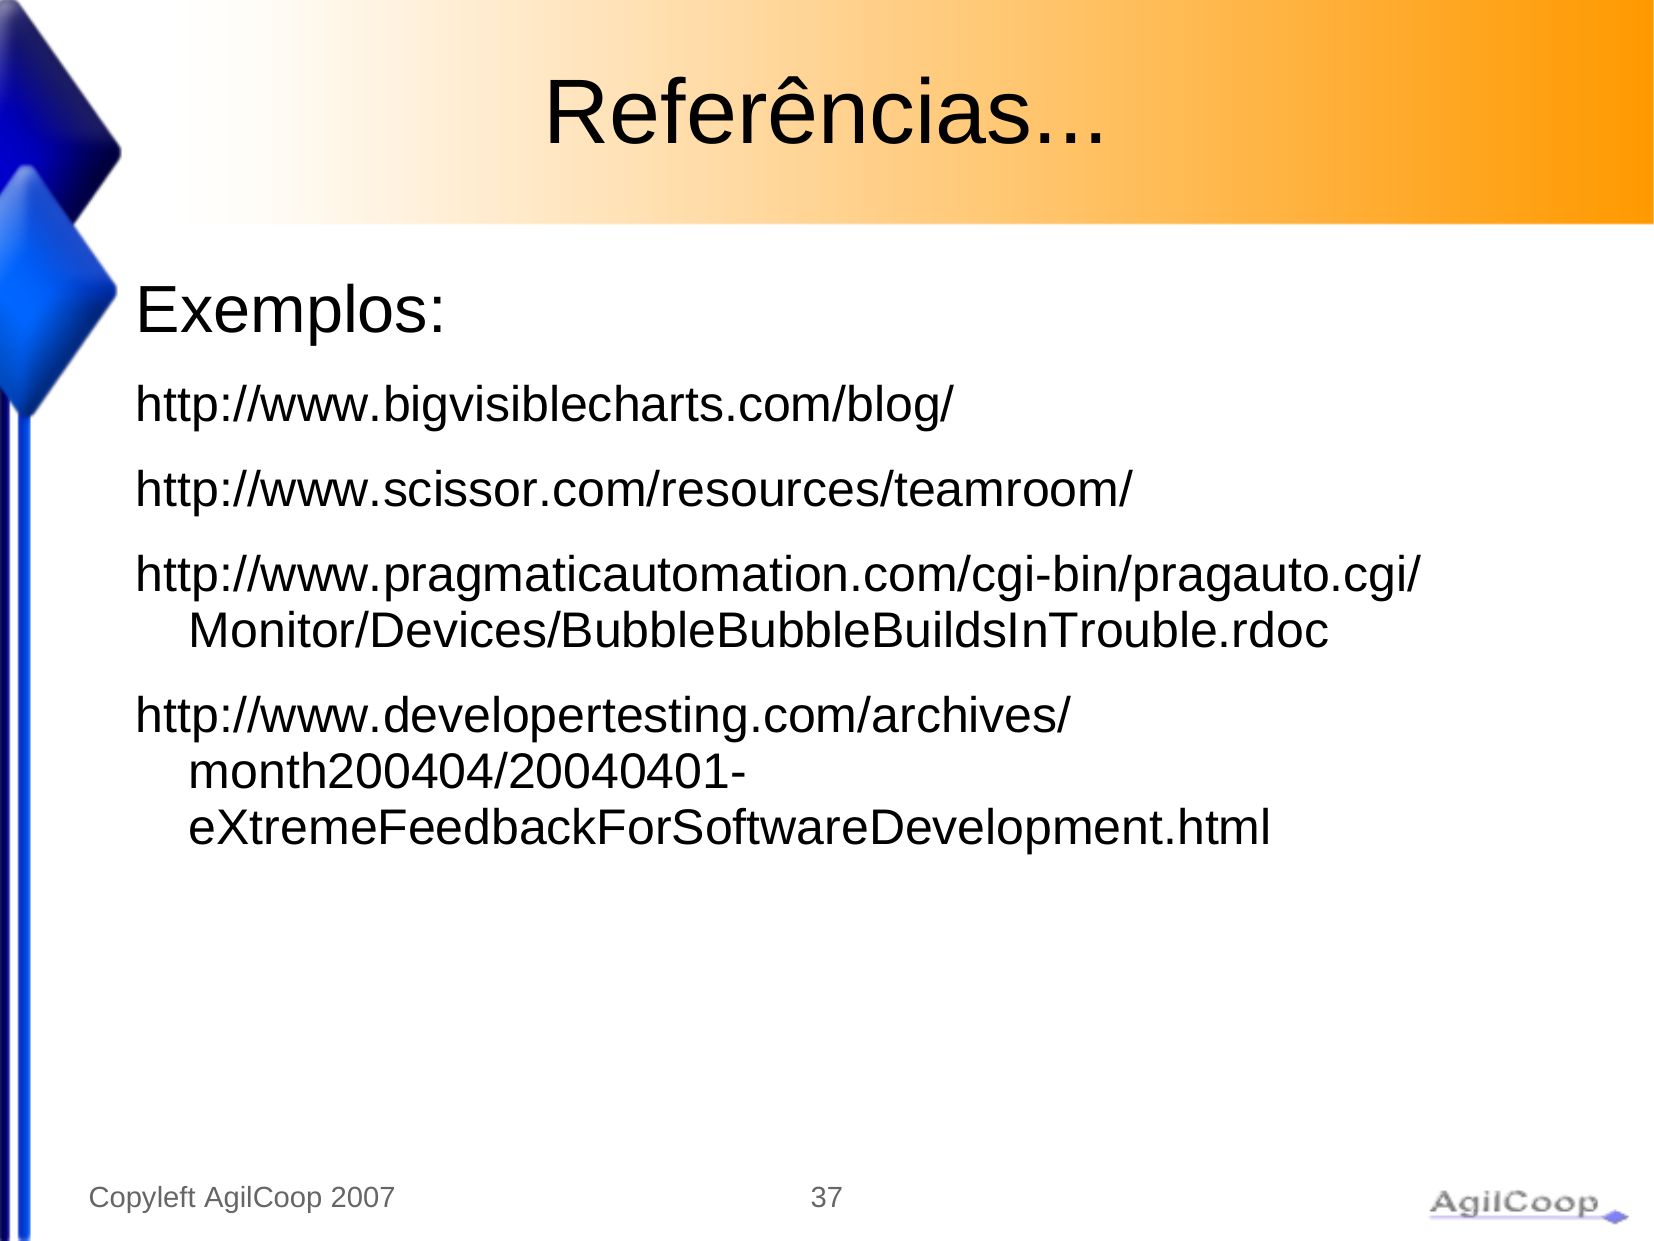

# Referências...
Exemplos:
http://www.bigvisiblecharts.com/blog/
http://www.scissor.com/resources/teamroom/
http://www.pragmaticautomation.com/cgi-bin/pragauto.cgi/Monitor/Devices/BubbleBubbleBuildsInTrouble.rdoc
http://www.developertesting.com/archives/month200404/20040401-eXtremeFeedbackForSoftwareDevelopment.html
Copyleft AgilCoop 2007
37